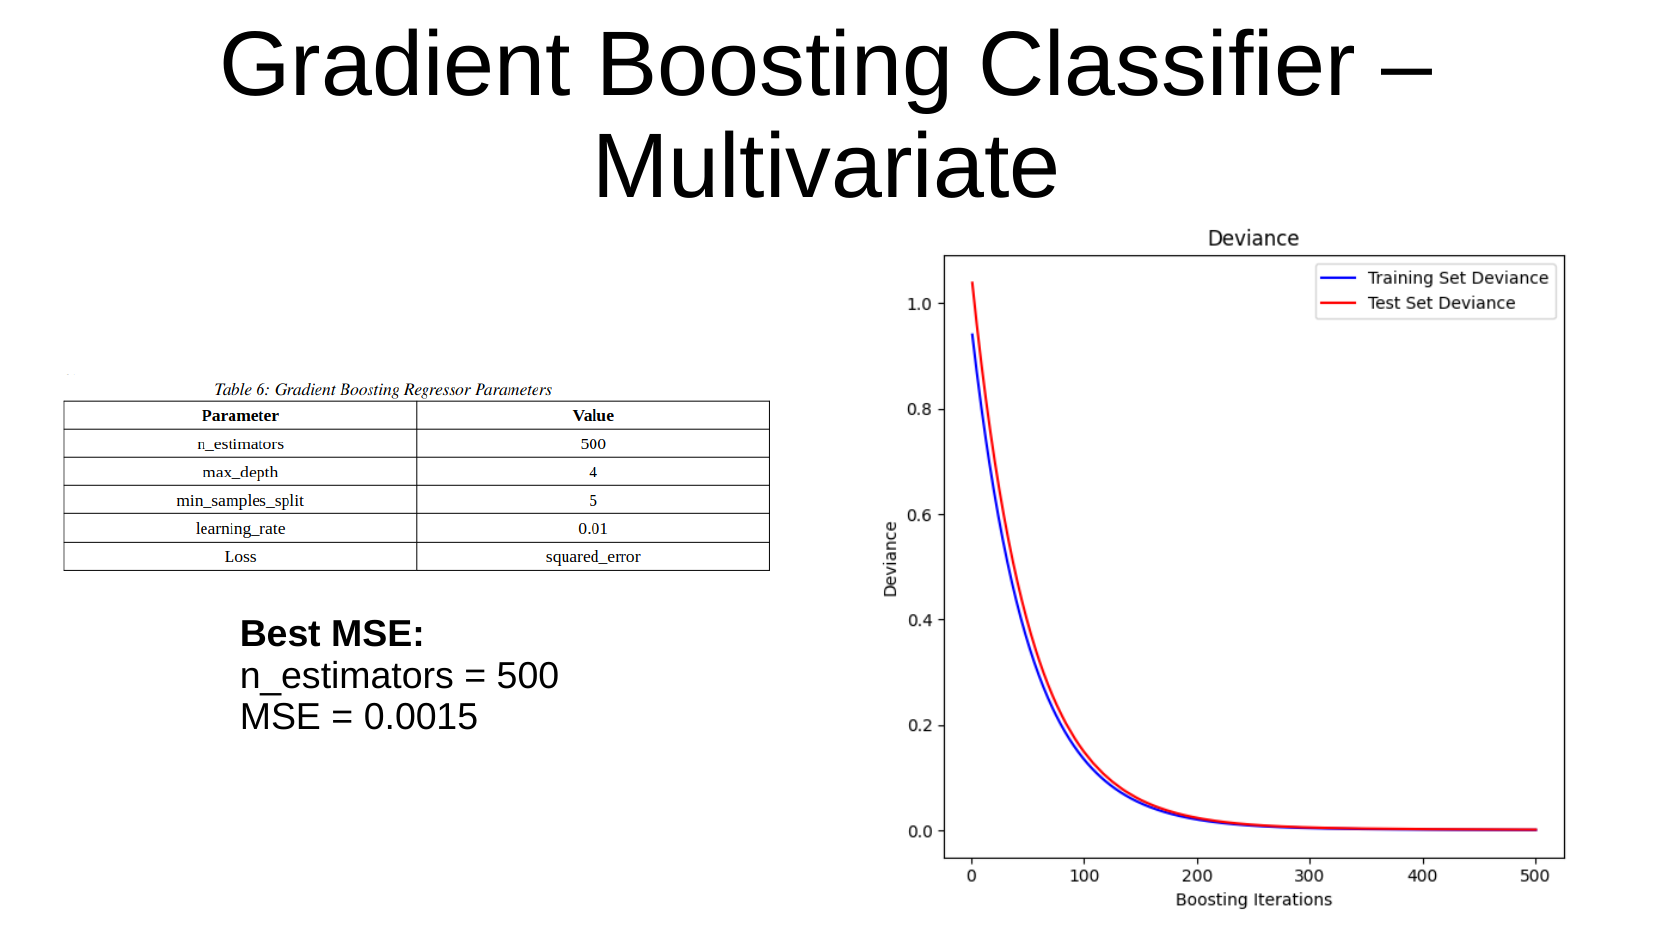

# Gradient Boosting Classifier – Multivariate
Best MSE:
n_estimators = 500
MSE = 0.0015